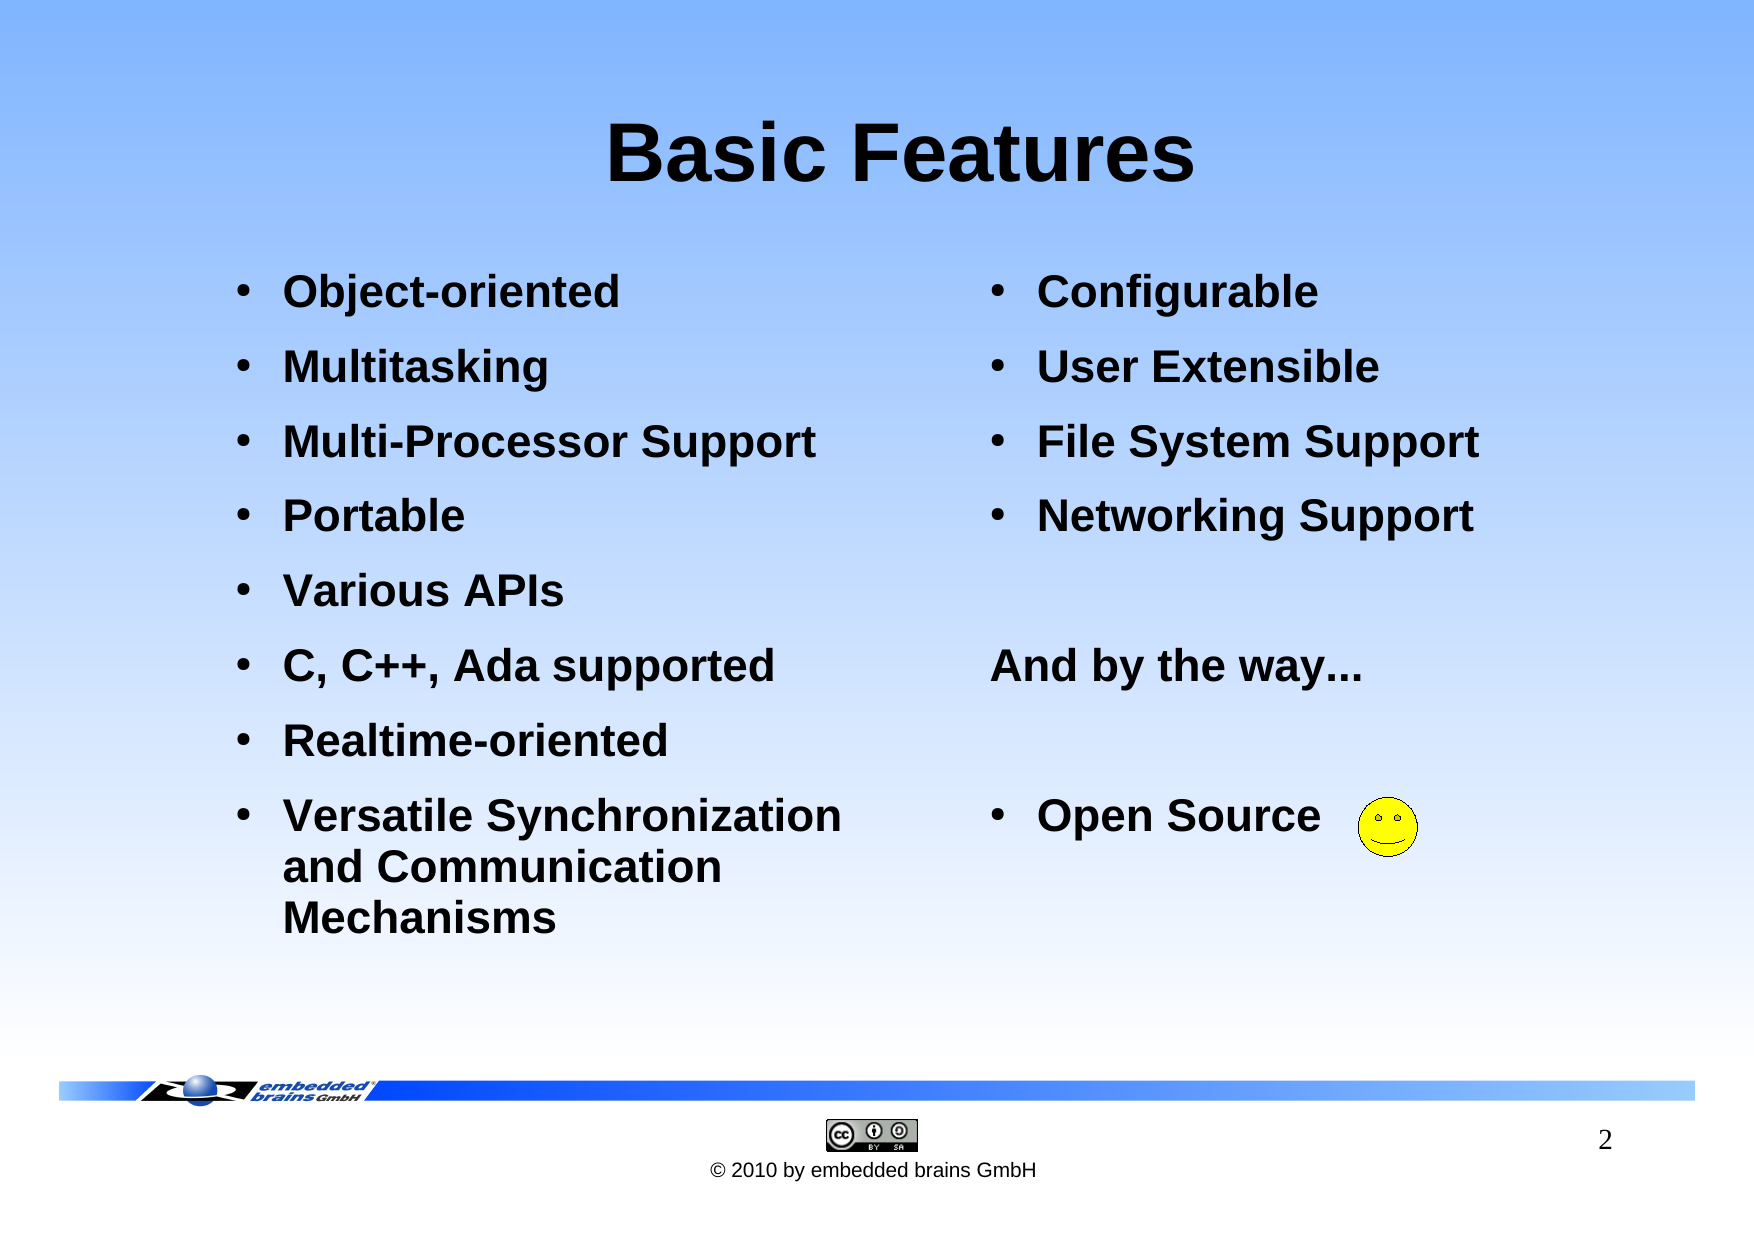

# Basic Features
Object-oriented
Multitasking
Multi-Processor Support
Portable
Various APIs
C, C++, Ada supported
Realtime-oriented
Versatile Synchronization and Communication Mechanisms
Configurable
User Extensible
File System Support
Networking Support
And by the way...
Open Source
2